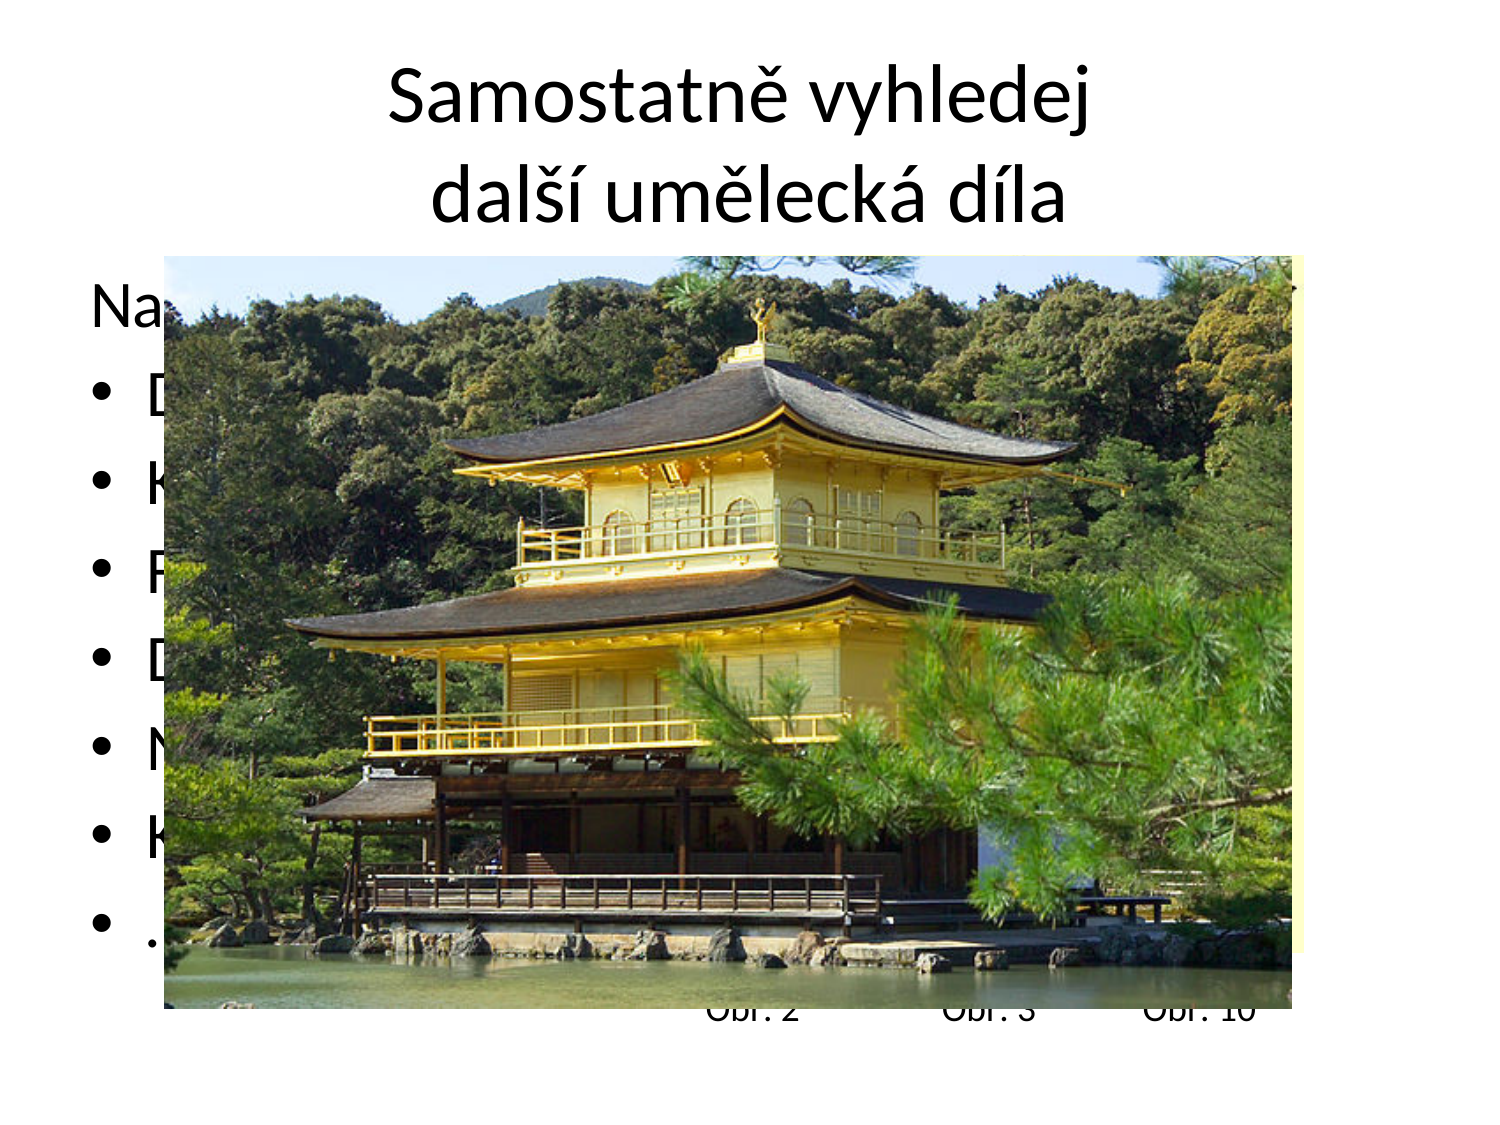

# Samostatně vyhledej další umělecká díla
Například:
Dům
Knihu
Film
Divadelní hru
Nádobí
Koberec
…
Obr. 2
Obr. 3
Obr. 10